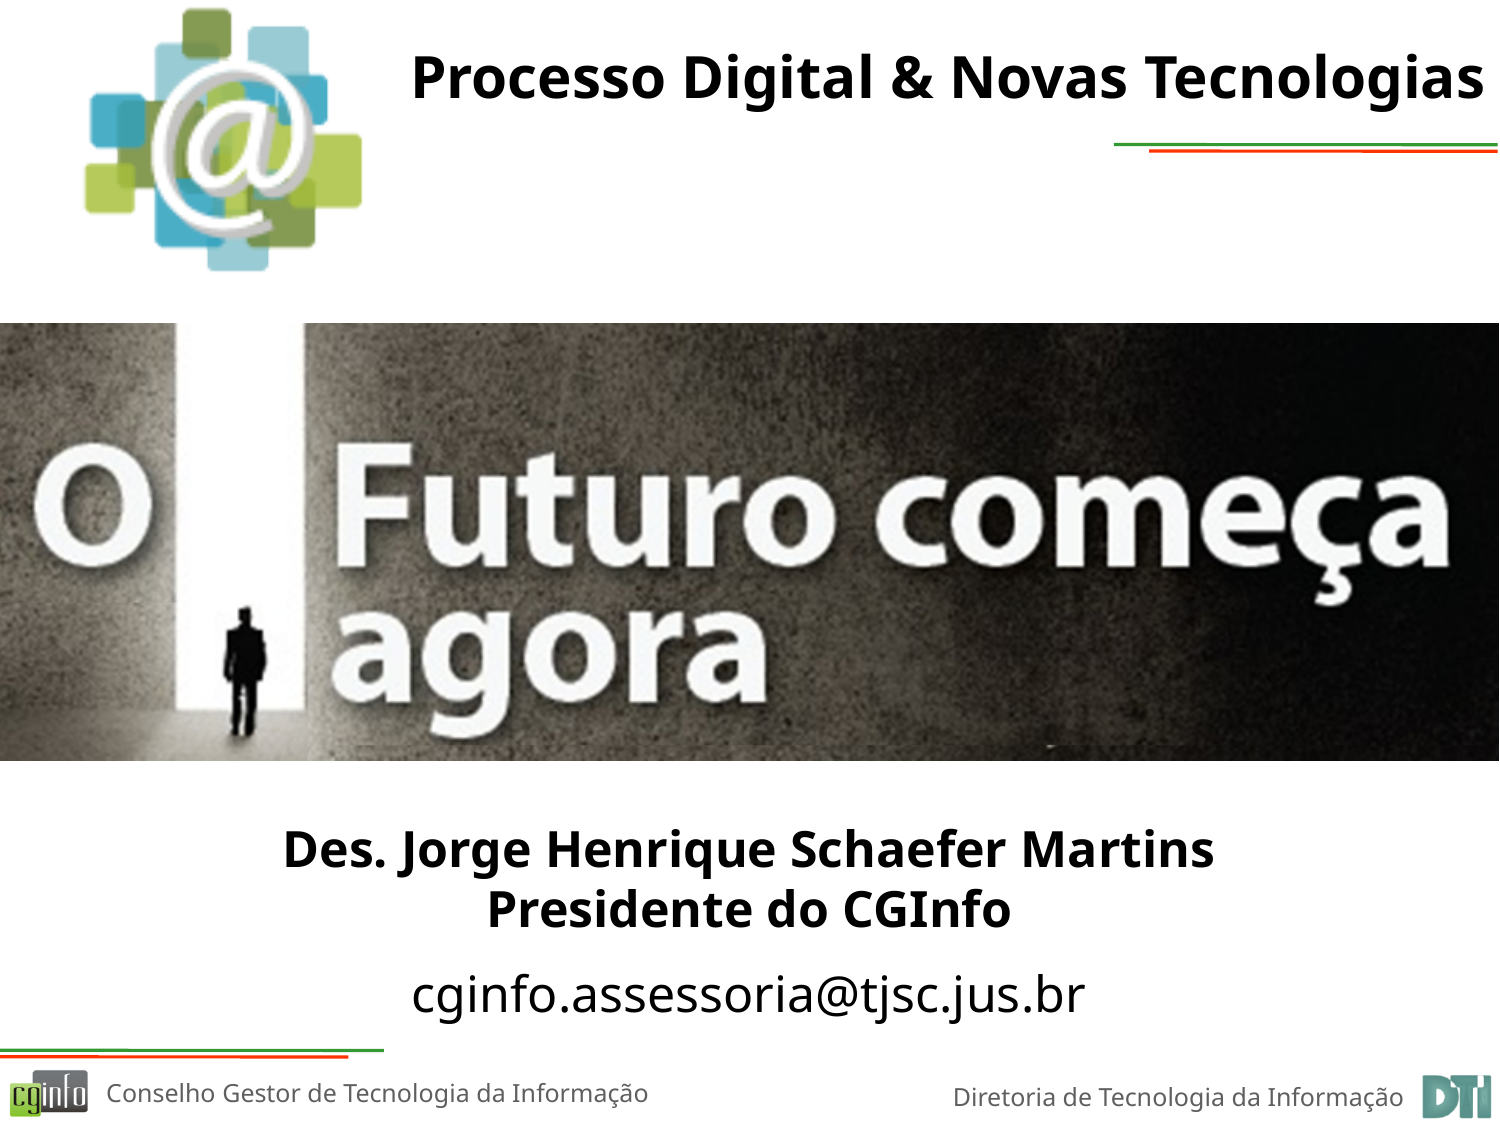

# Processo Digital & Novas Tecnologias
Des. Jorge Henrique Schaefer Martins
Presidente do CGInfo
cginfo.assessoria@tjsc.jus.br